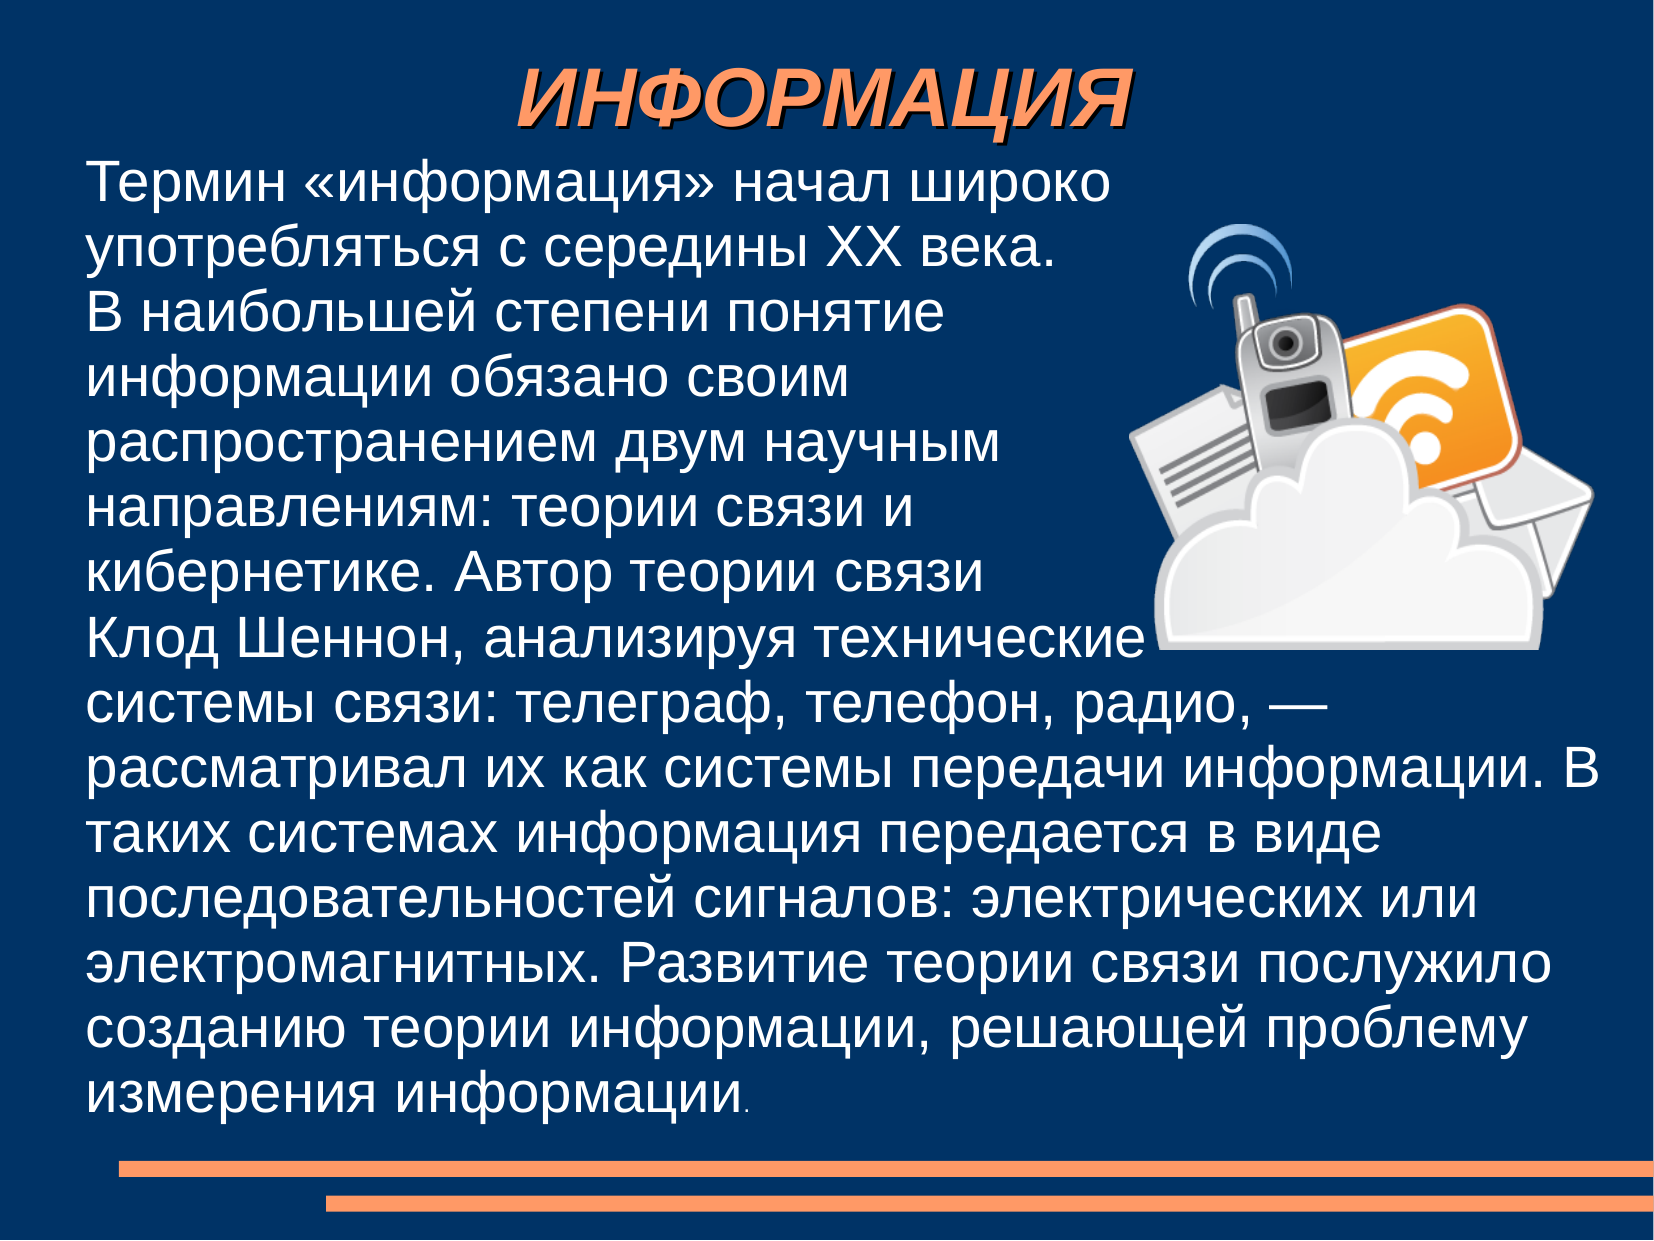

# ИНФОРМАЦИЯ
Термин «информация» начал широко
употребляться с середины XX века.
В наибольшей степени понятие
информации обязано своим
распространением двум научным
направлениям: теории связи и
кибернетике. Автор теории связи
Клод Шеннон, анализируя технические
системы связи: телеграф, телефон, радио, — рассматривал их как системы передачи информации. В таких системах информация передается в виде последовательностей сигналов: электрических или электромагнитных. Развитие теории связи послужило созданию теории информации, решающей проблему измерения информации.